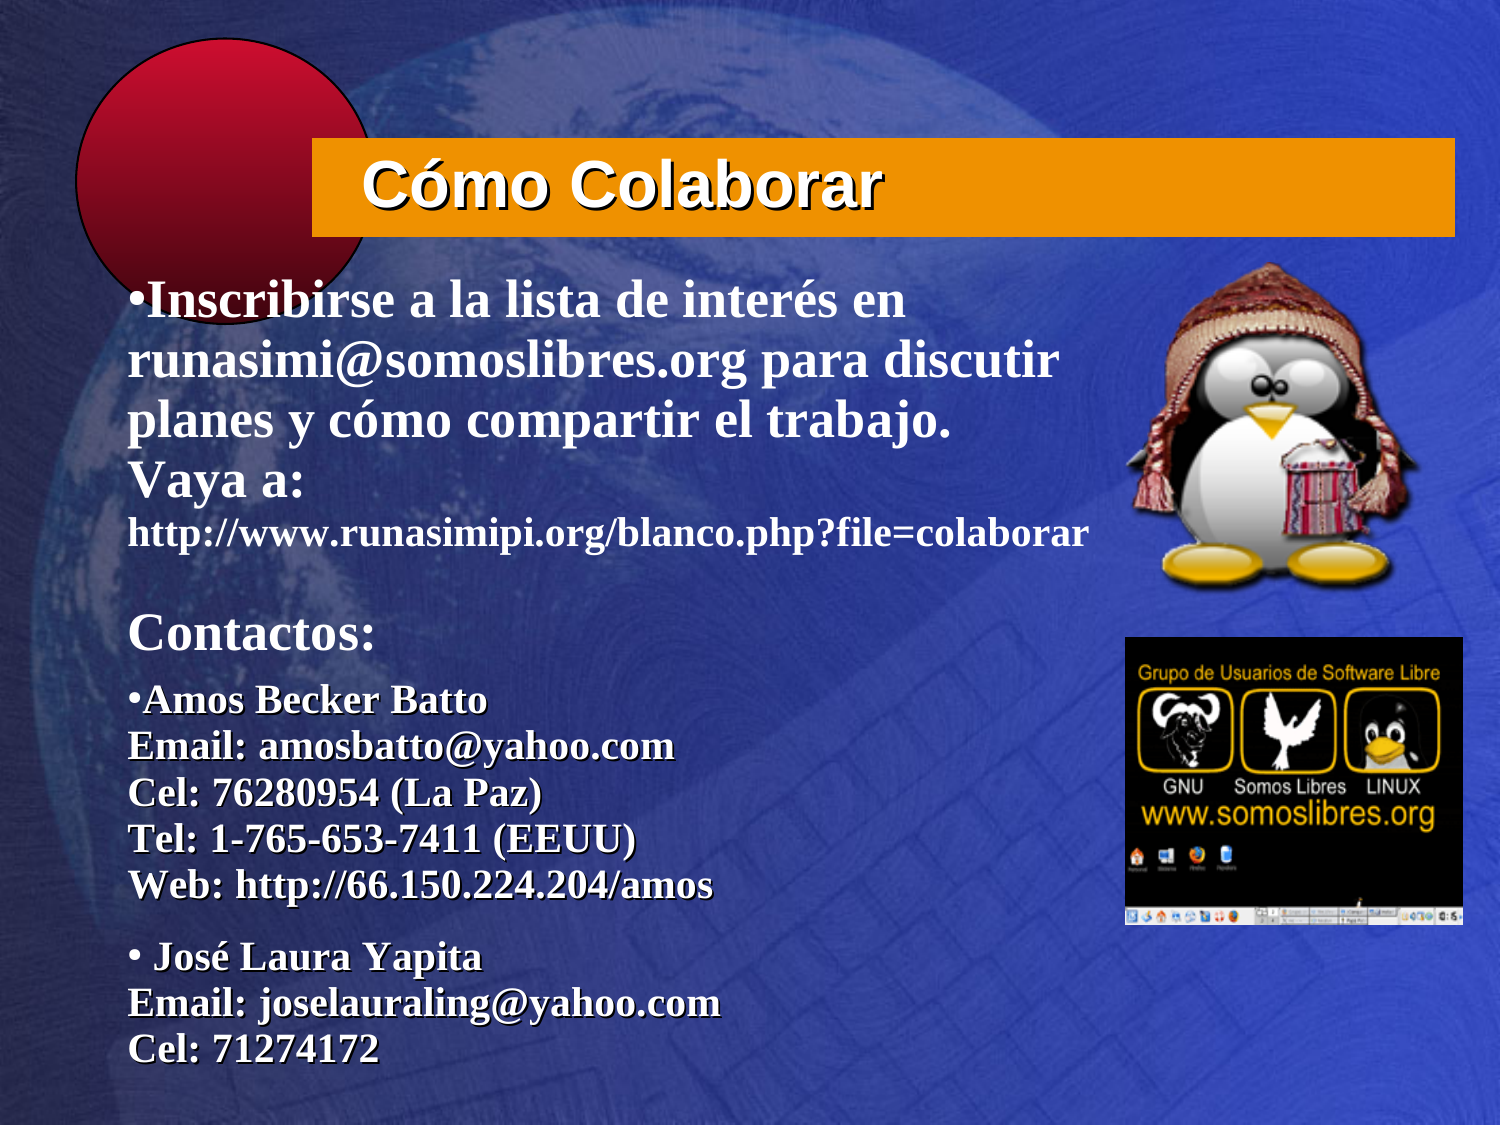

Cómo Colaborar
Inscribirse a la lista de interés en runasimi@somoslibres.org para discutir planes y cómo compartir el trabajo.
Vaya a: http://www.runasimipi.org/blanco.php?file=colaborar
Contactos:
Amos Becker Batto
Email: amosbatto@yahoo.com
Cel: 76280954 (La Paz)
Tel: 1-765-653-7411 (EEUU)
Web: http://66.150.224.204/amos
 José Laura Yapita
Email: joselauraling@yahoo.com
Cel: 71274172